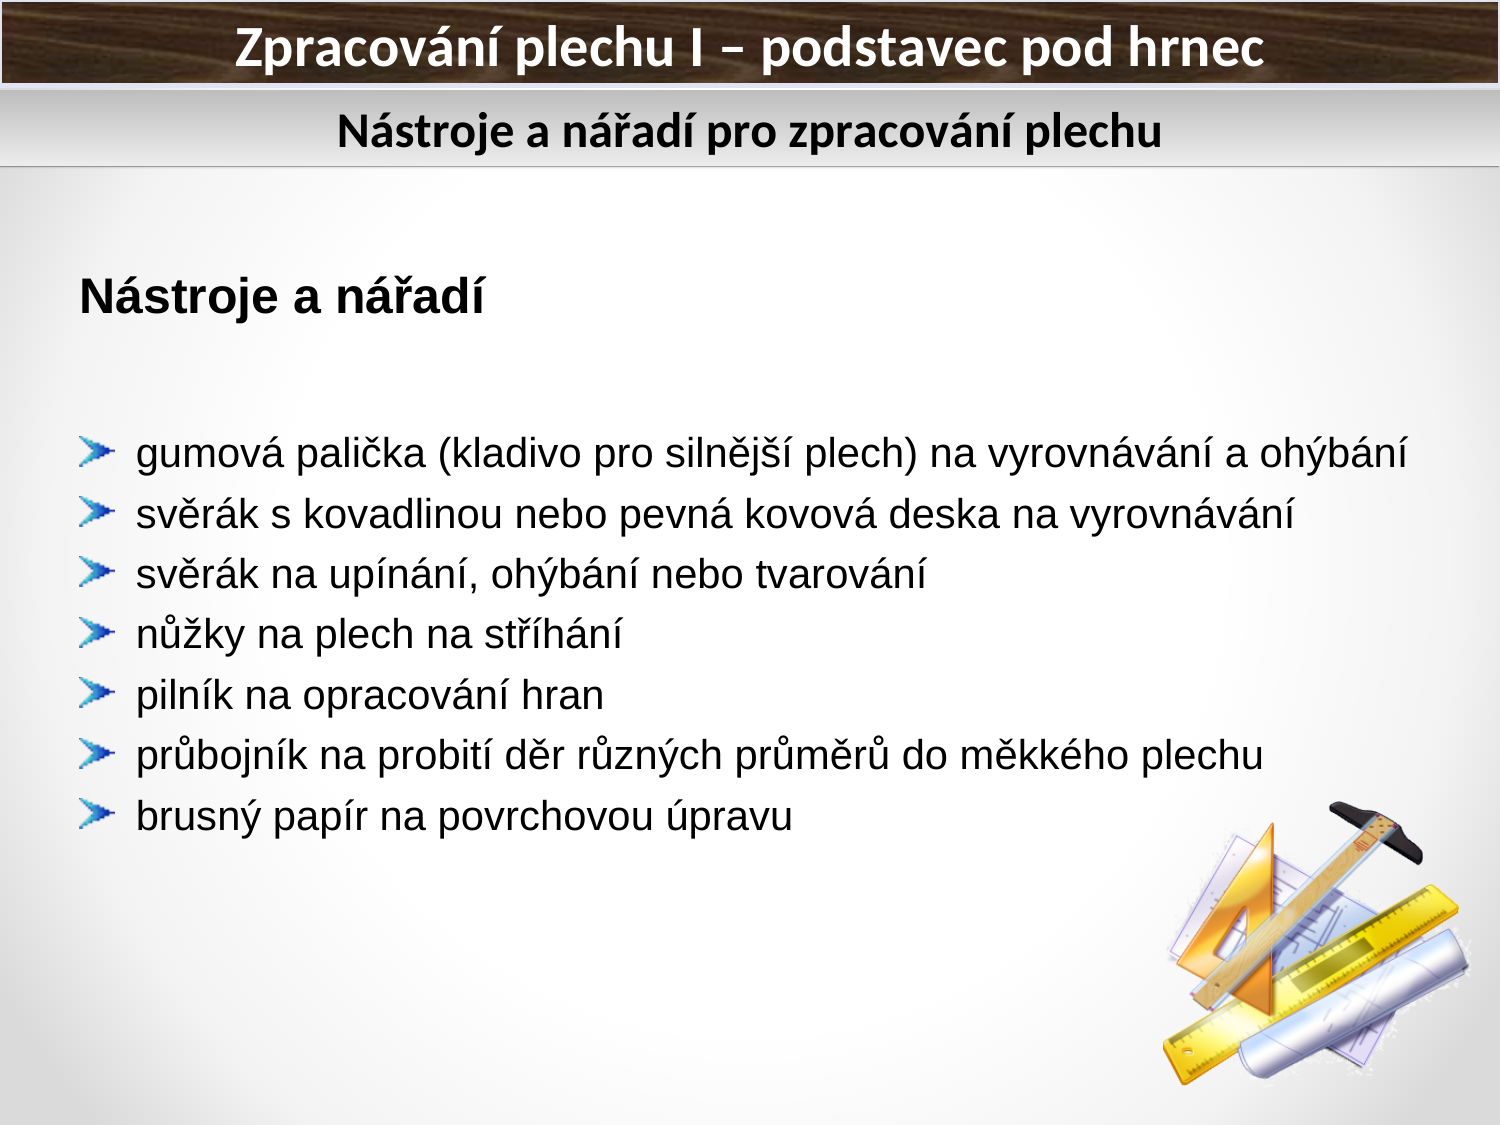

Zpracování plechu I – podstavec pod hrnec
Nástroje a nářadí pro zpracování plechu
Nástroje a nářadí
gumová palička (kladivo pro silnější plech) na vyrovnávání a ohýbání
svěrák s kovadlinou nebo pevná kovová deska na vyrovnávání
svěrák na upínání, ohýbání nebo tvarování
nůžky na plech na stříhání
pilník na opracování hran
průbojník na probití děr různých průměrů do měkkého plechu
brusný papír na povrchovou úpravu